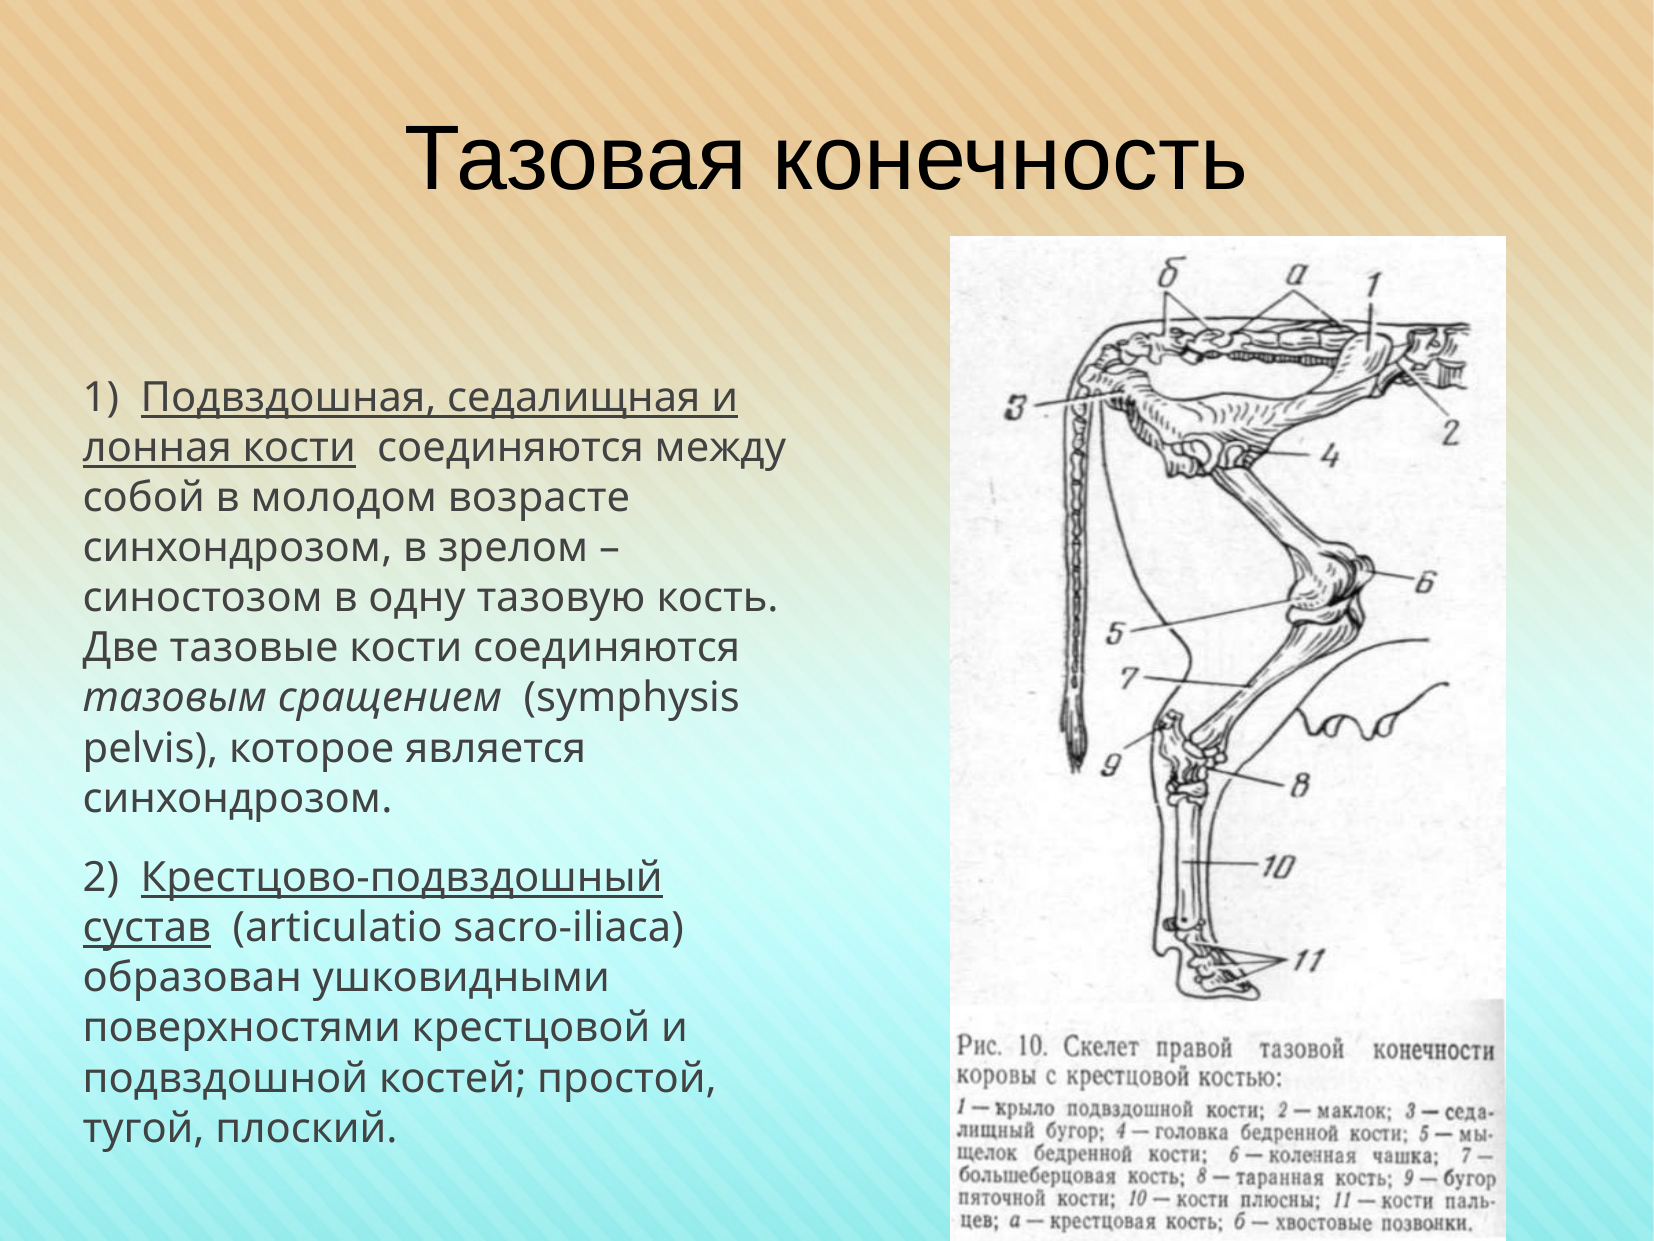

# Тазовая конечность
1)  Подвздошная, седалищная и лонная кости  соединяются между собой в молодом возрасте синхондрозом, в зрелом – синостозом в одну тазовую кость. Две тазовые кости соединяются  тазовым сращением  (symphysis pelvis), которое является синхондрозом.
2)  Крестцово-подвздошный сустав  (articulatio sacro-iliaca) образован ушковидными поверхностями крестцовой и подвздошной костей; простой, тугой, плоский.